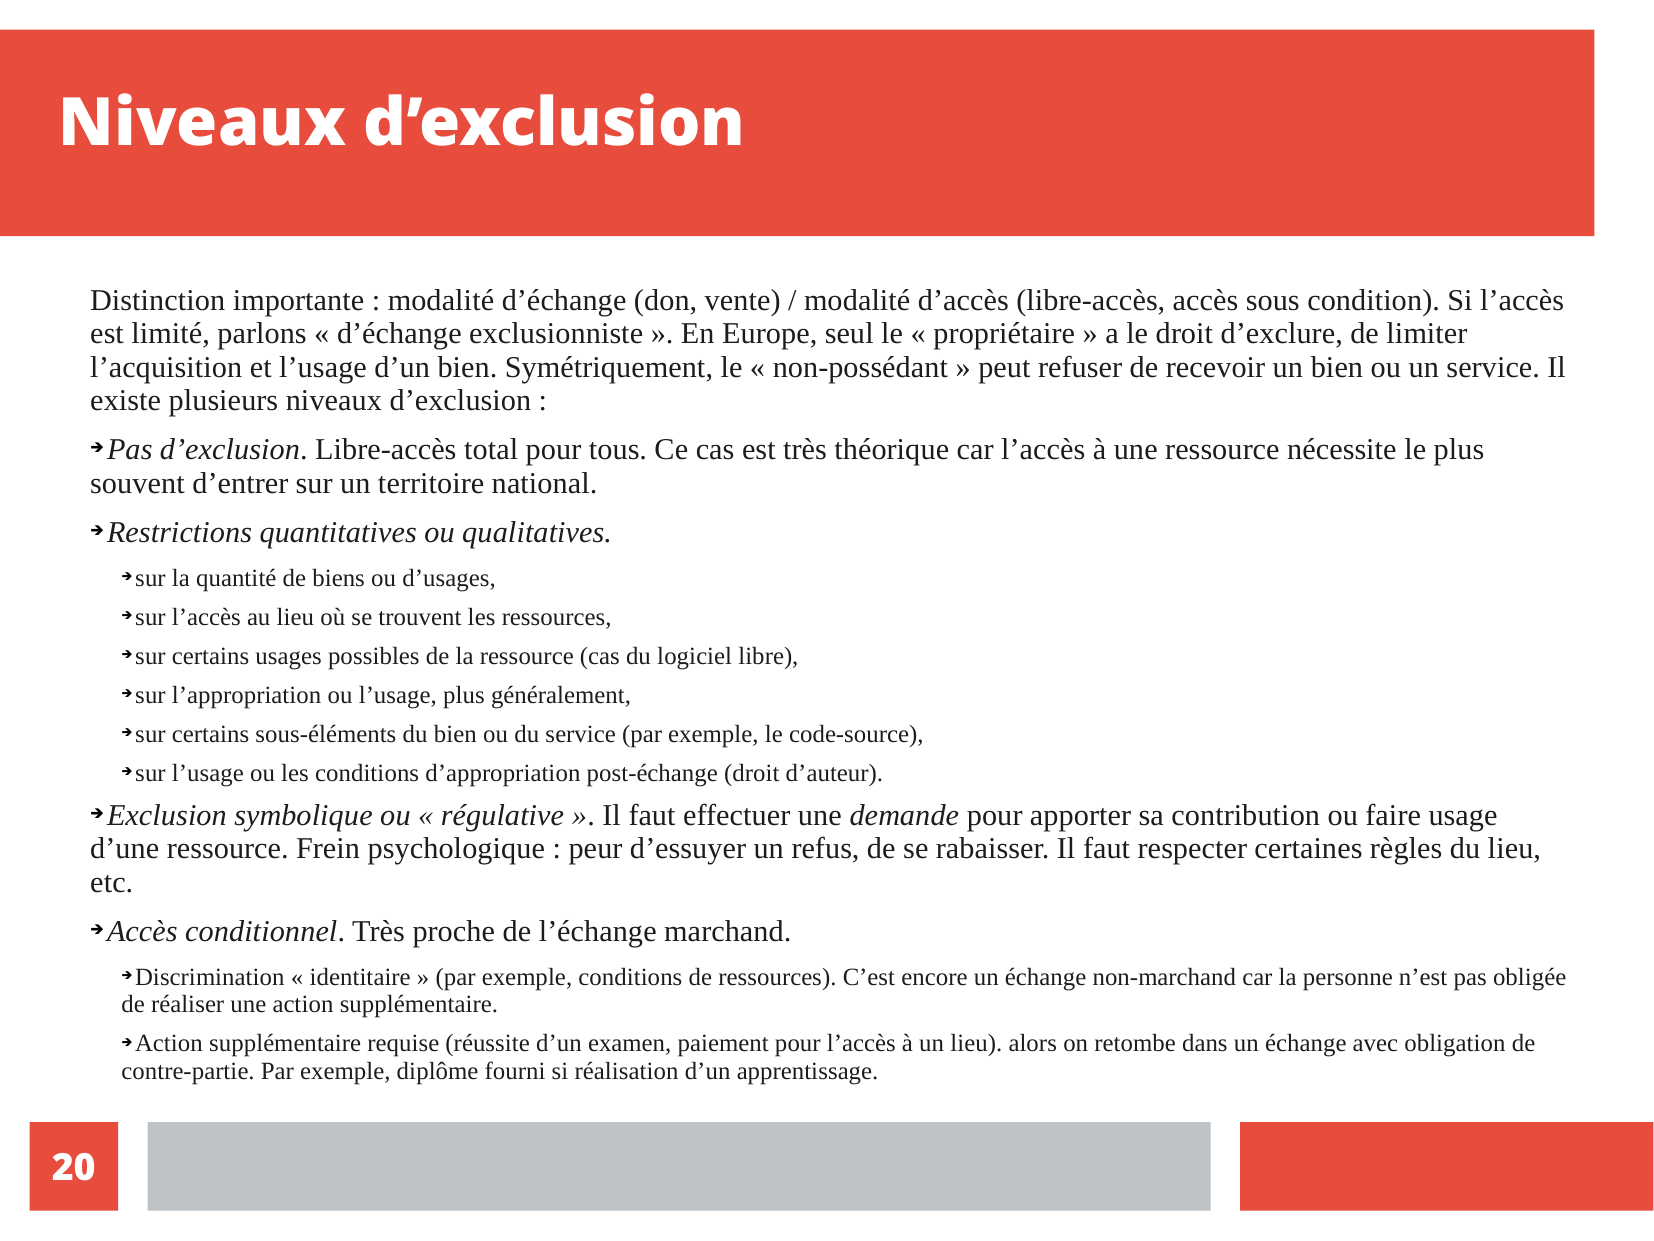

# Niveaux d’exclusion
Distinction importante : modalité d’échange (don, vente) / modalité d’accès (libre-accès, accès sous condition). Si l’accès est limité, parlons « d’échange exclusionniste ». En Europe, seul le « propriétaire » a le droit d’exclure, de limiter l’acquisition et l’usage d’un bien. Symétriquement, le « non-possédant » peut refuser de recevoir un bien ou un service. Il existe plusieurs niveaux d’exclusion :
 Pas d’exclusion. Libre-accès total pour tous. Ce cas est très théorique car l’accès à une ressource nécessite le plus souvent d’entrer sur un territoire national.
 Restrictions quantitatives ou qualitatives.
 sur la quantité de biens ou d’usages,
 sur l’accès au lieu où se trouvent les ressources,
 sur certains usages possibles de la ressource (cas du logiciel libre),
 sur l’appropriation ou l’usage, plus généralement,
 sur certains sous-éléments du bien ou du service (par exemple, le code-source),
 sur l’usage ou les conditions d’appropriation post-échange (droit d’auteur).
 Exclusion symbolique ou « régulative ». Il faut effectuer une demande pour apporter sa contribution ou faire usage d’une ressource. Frein psychologique : peur d’essuyer un refus, de se rabaisser. Il faut respecter certaines règles du lieu, etc.
 Accès conditionnel. Très proche de l’échange marchand.
 Discrimination « identitaire » (par exemple, conditions de ressources). C’est encore un échange non-marchand car la personne n’est pas obligée de réaliser une action supplémentaire.
 Action supplémentaire requise (réussite d’un examen, paiement pour l’accès à un lieu). alors on retombe dans un échange avec obligation de contre-partie. Par exemple, diplôme fourni si réalisation d’un apprentissage.
20